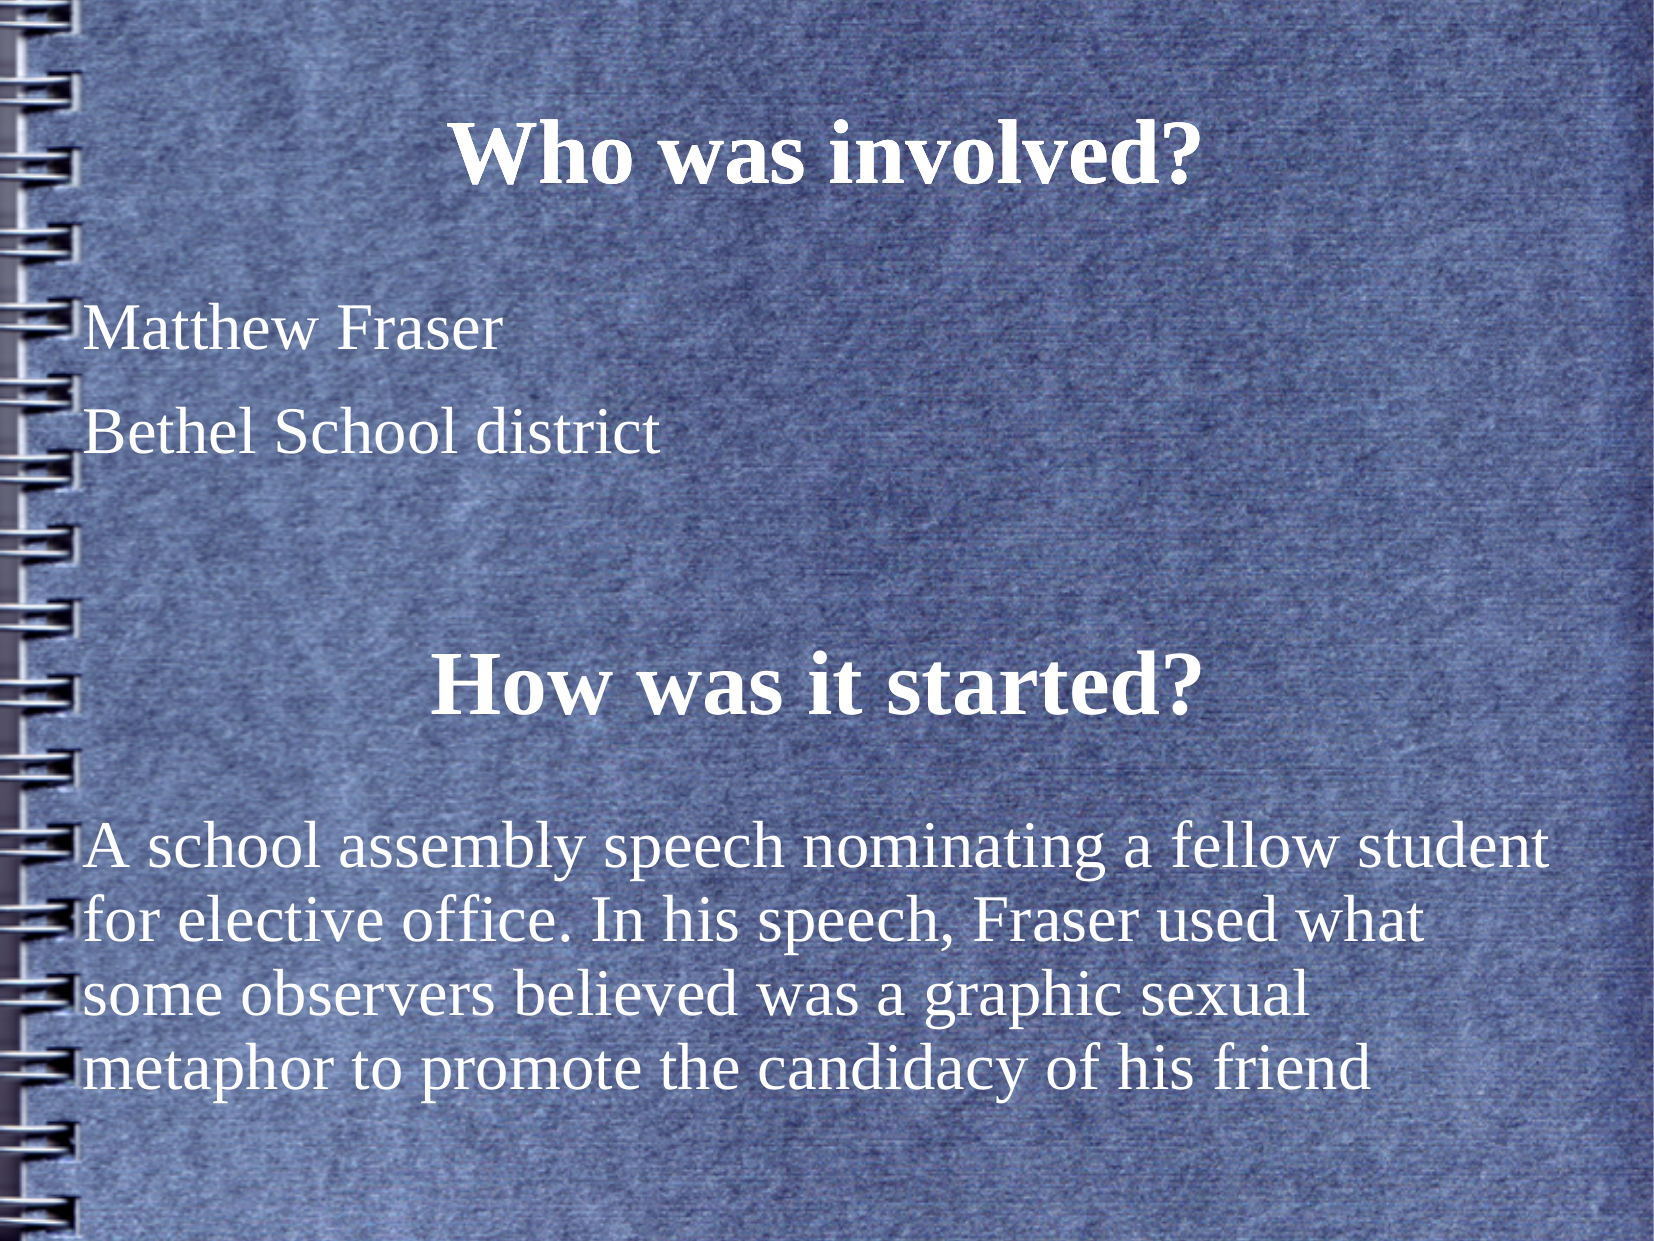

# Who was involved?
Who was involved?
Who was involved?
Matthew Fraser
Bethel School district
A school assembly speech nominating a fellow student for elective office. In his speech, Fraser used what some observers believed was a graphic sexual metaphor to promote the candidacy of his friend
How was it started?